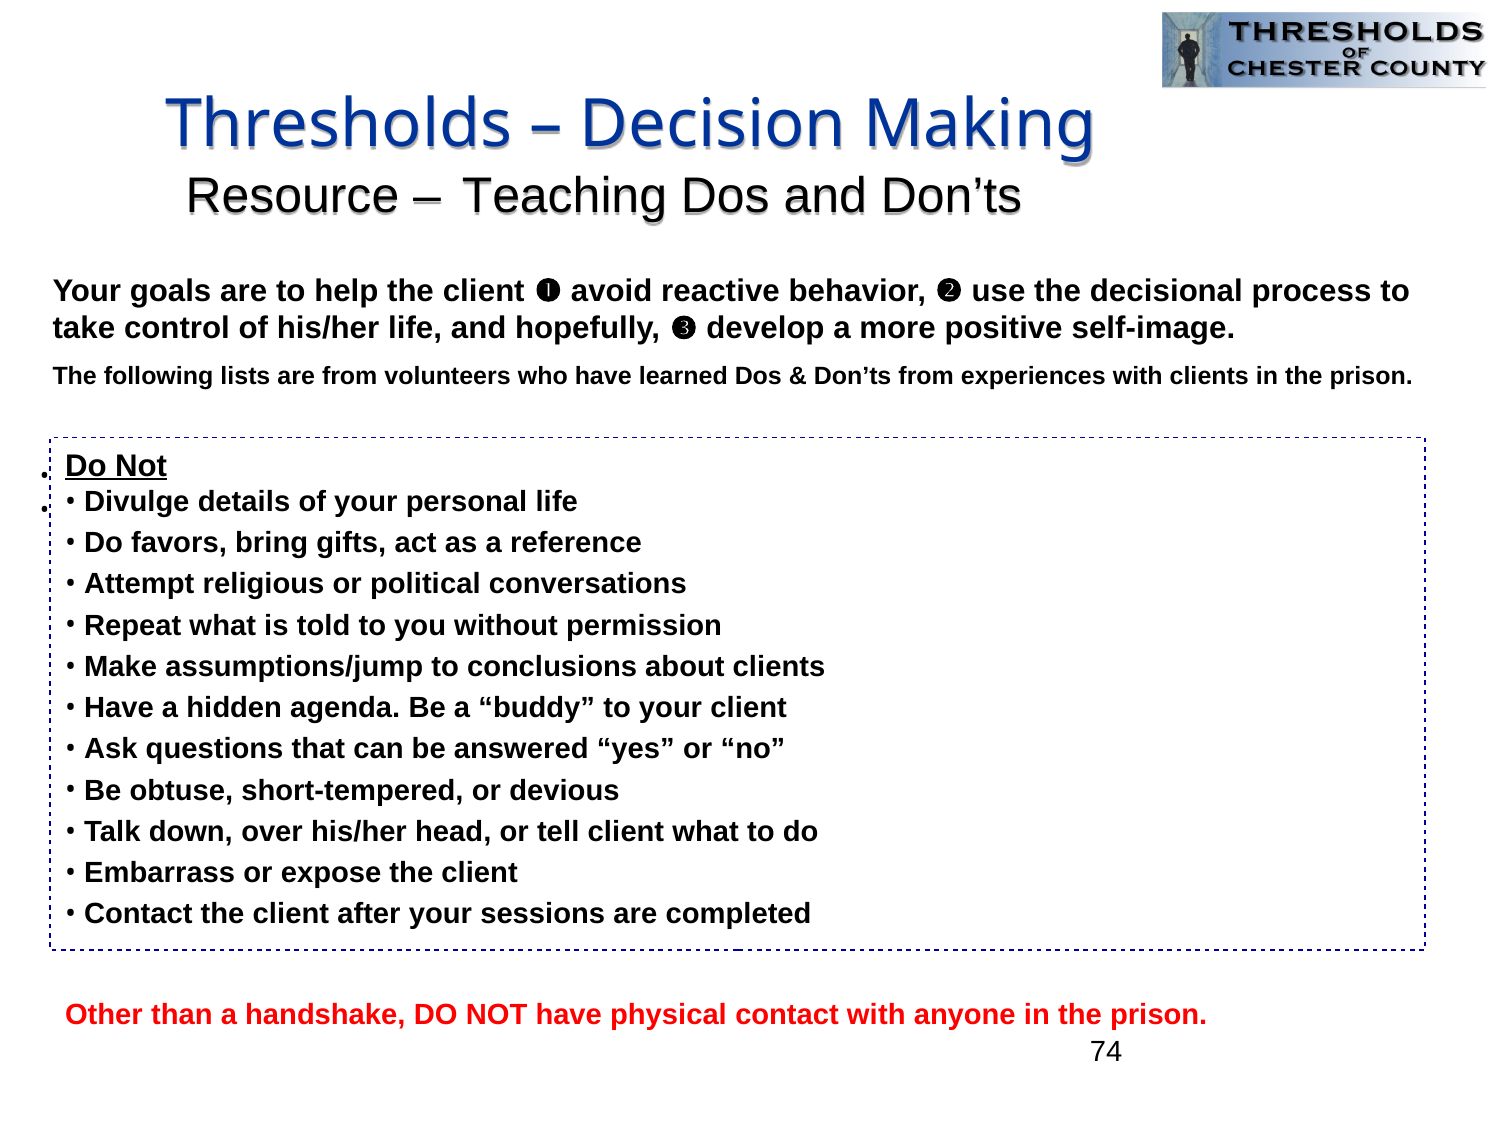

# Thresholds – Decision Making Resource – Teaching Dos and Don’ts
Your goals are to help the client  avoid reactive behavior,  use the decisional process to take control of his/her life, and hopefully,  develop a more positive self-image.
The following lists are from volunteers who have learned Dos & Don’ts from experiences with clients in the prison.
Do Not
 Divulge details of your personal life
 Do favors, bring gifts, act as a reference
 Attempt religious or political conversations
 Repeat what is told to you without permission
 Make assumptions/jump to conclusions about clients
 Have a hidden agenda. Be a “buddy” to your client
 Ask questions that can be answered “yes” or “no”
 Be obtuse, short-tempered, or devious
 Talk down, over his/her head, or tell client what to do
 Embarrass or expose the client
 Contact the client after your sessions are completed
Other than a handshake, DO NOT have physical contact with anyone in the prison.